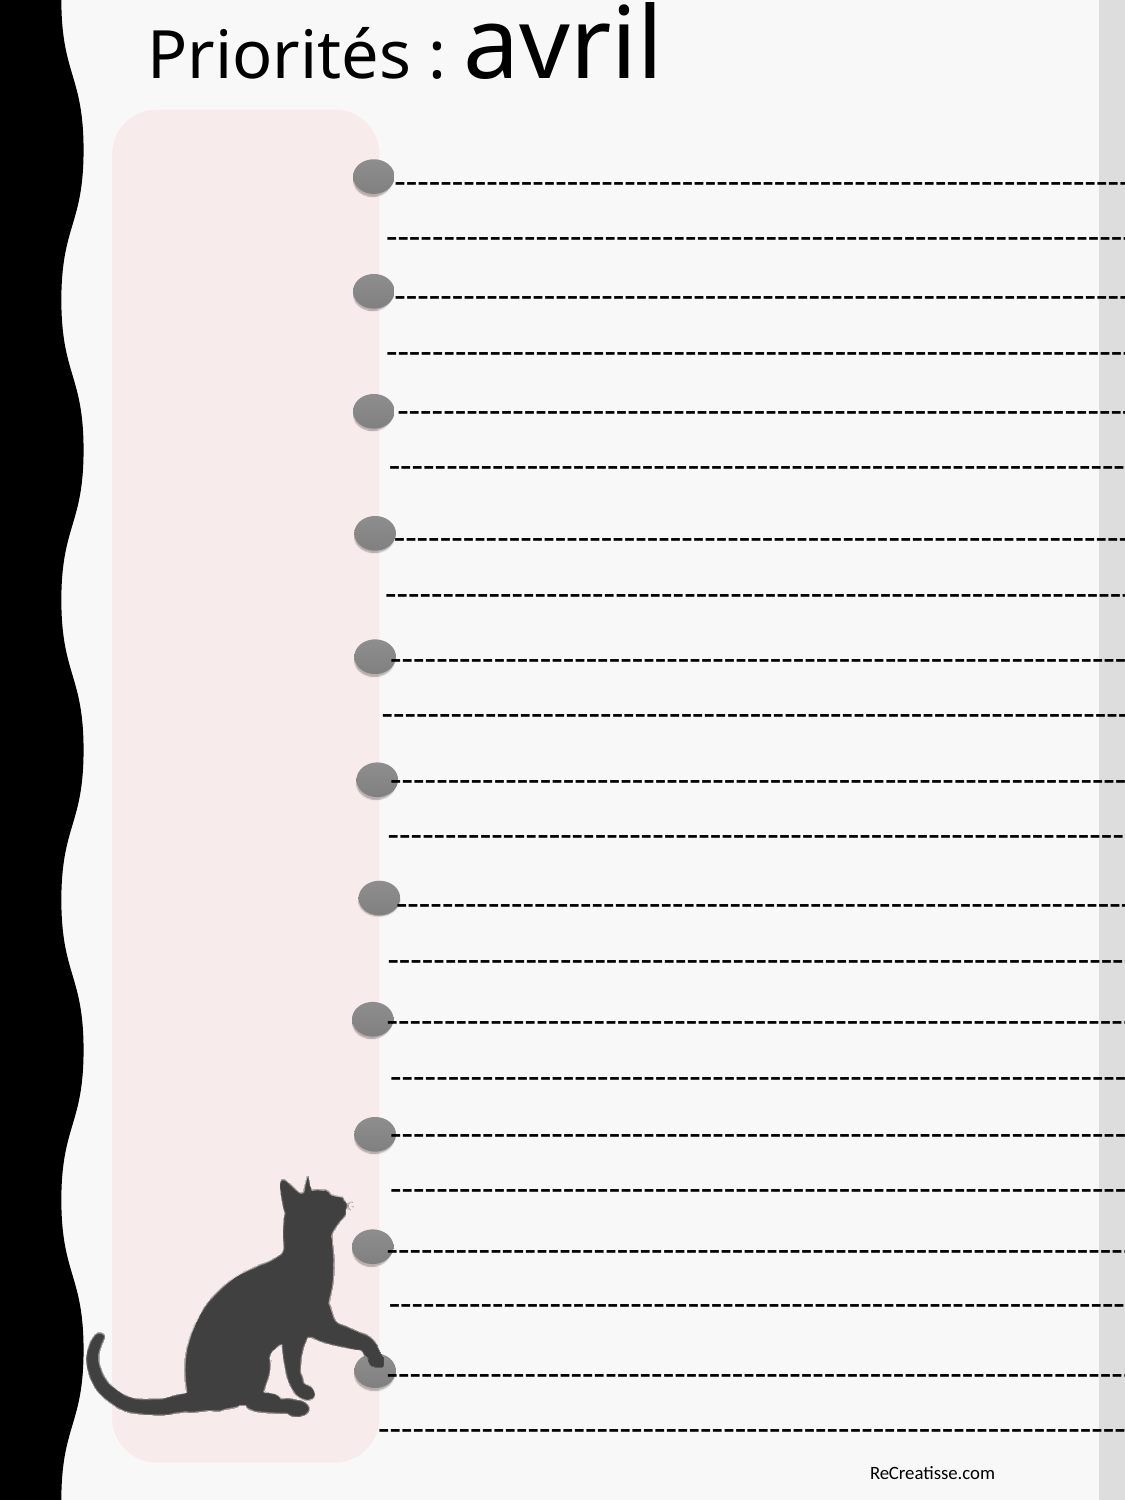

Priorités : avril
--------------------------------------------------------------------------------------
--------------------------------------------------------------------------------------
--------------------------------------------------------------------------------------
--------------------------------------------------------------------------------------
--------------------------------------------------------------------------------------
--------------------------------------------------------------------------------------
--------------------------------------------------------------------------------------
--------------------------------------------------------------------------------------
--------------------------------------------------------------------------------------
--------------------------------------------------------------------------------------
--------------------------------------------------------------------------------------
--------------------------------------------------------------------------------------
--------------------------------------------------------------------------------------
--------------------------------------------------------------------------------------
--------------------------------------------------------------------------------------
--------------------------------------------------------------------------------------
--------------------------------------------------------------------------------------
--------------------------------------------------------------------------------------
--------------------------------------------------------------------------------------
--------------------------------------------------------------------------------------
--------------------------------------------------------------------------------------
--------------------------------------------------------------------------------------
ReCreatisse.com